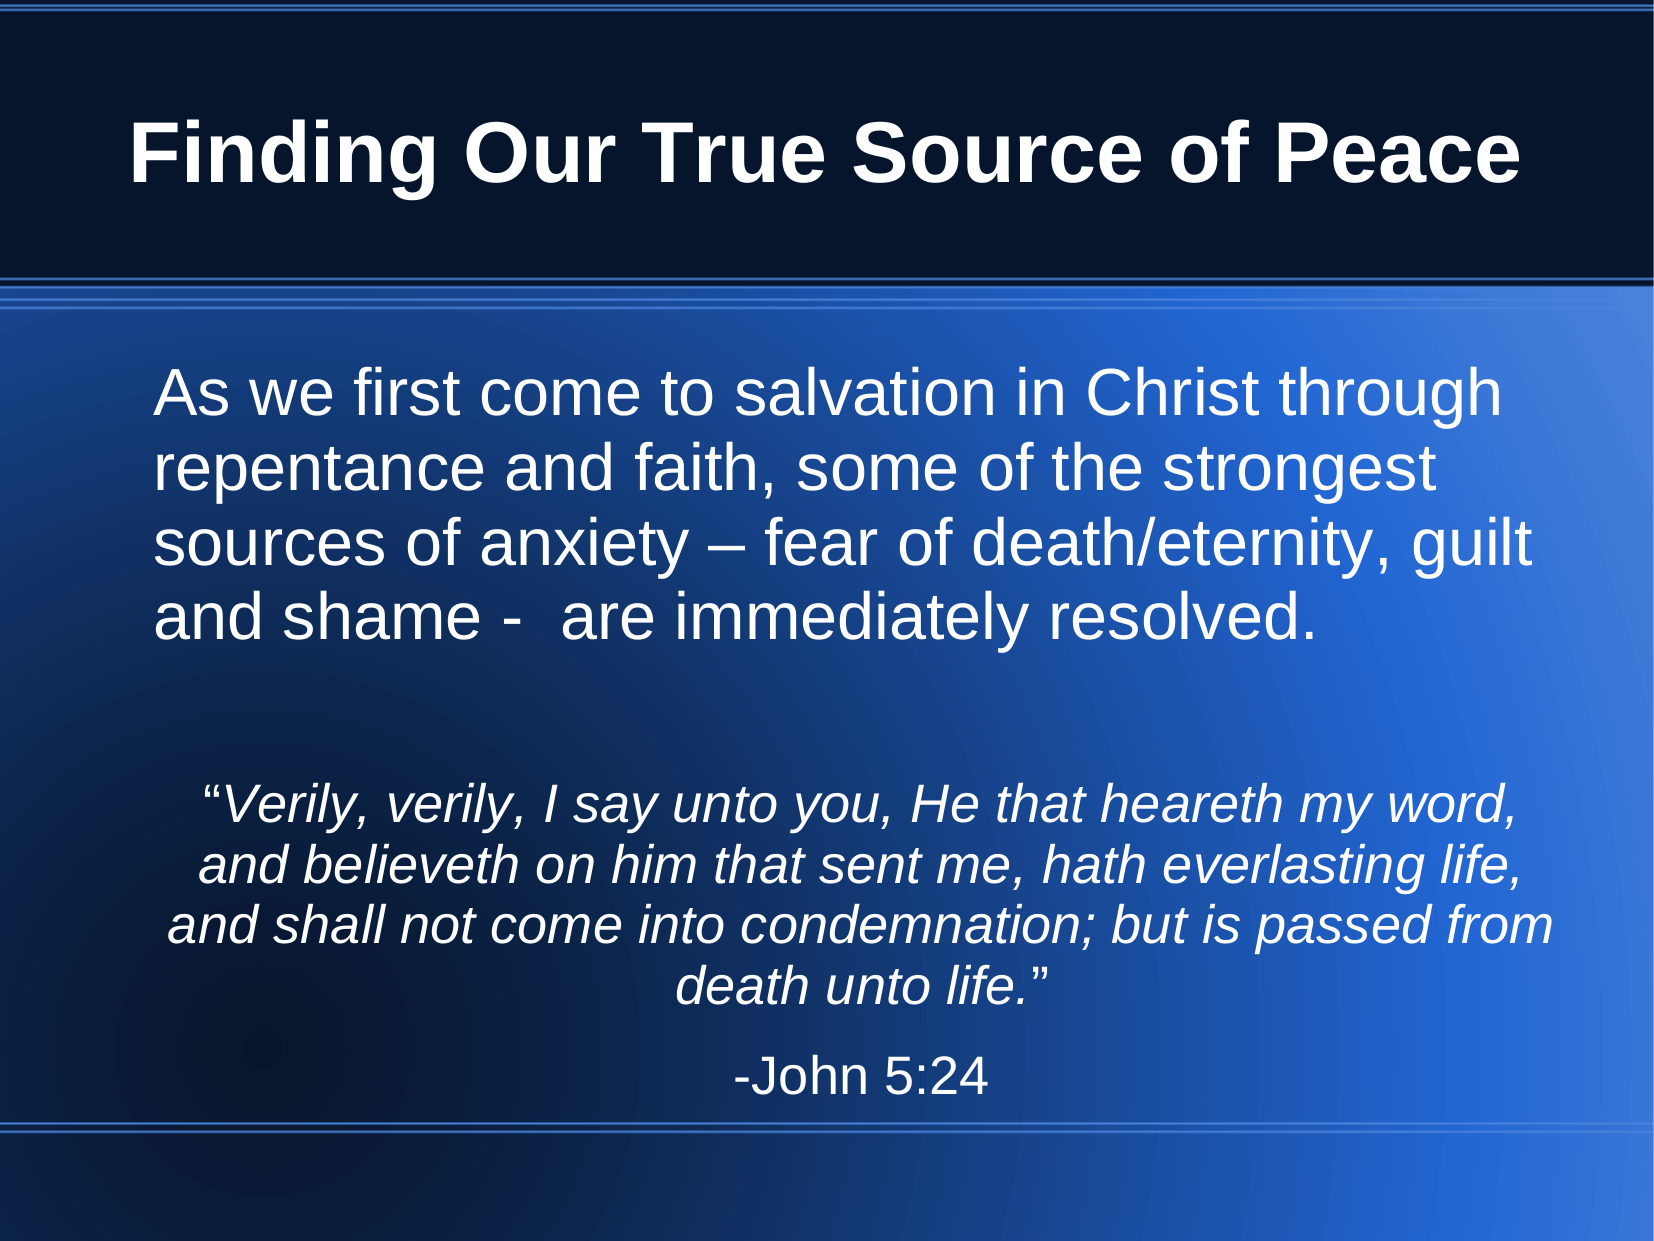

# Finding Our True Source of Peace
As we first come to salvation in Christ through repentance and faith, some of the strongest sources of anxiety – fear of death/eternity, guilt and shame - are immediately resolved.
“Verily, verily, I say unto you, He that heareth my word, and believeth on him that sent me, hath everlasting life, and shall not come into condemnation; but is passed from death unto life.”
-John 5:24